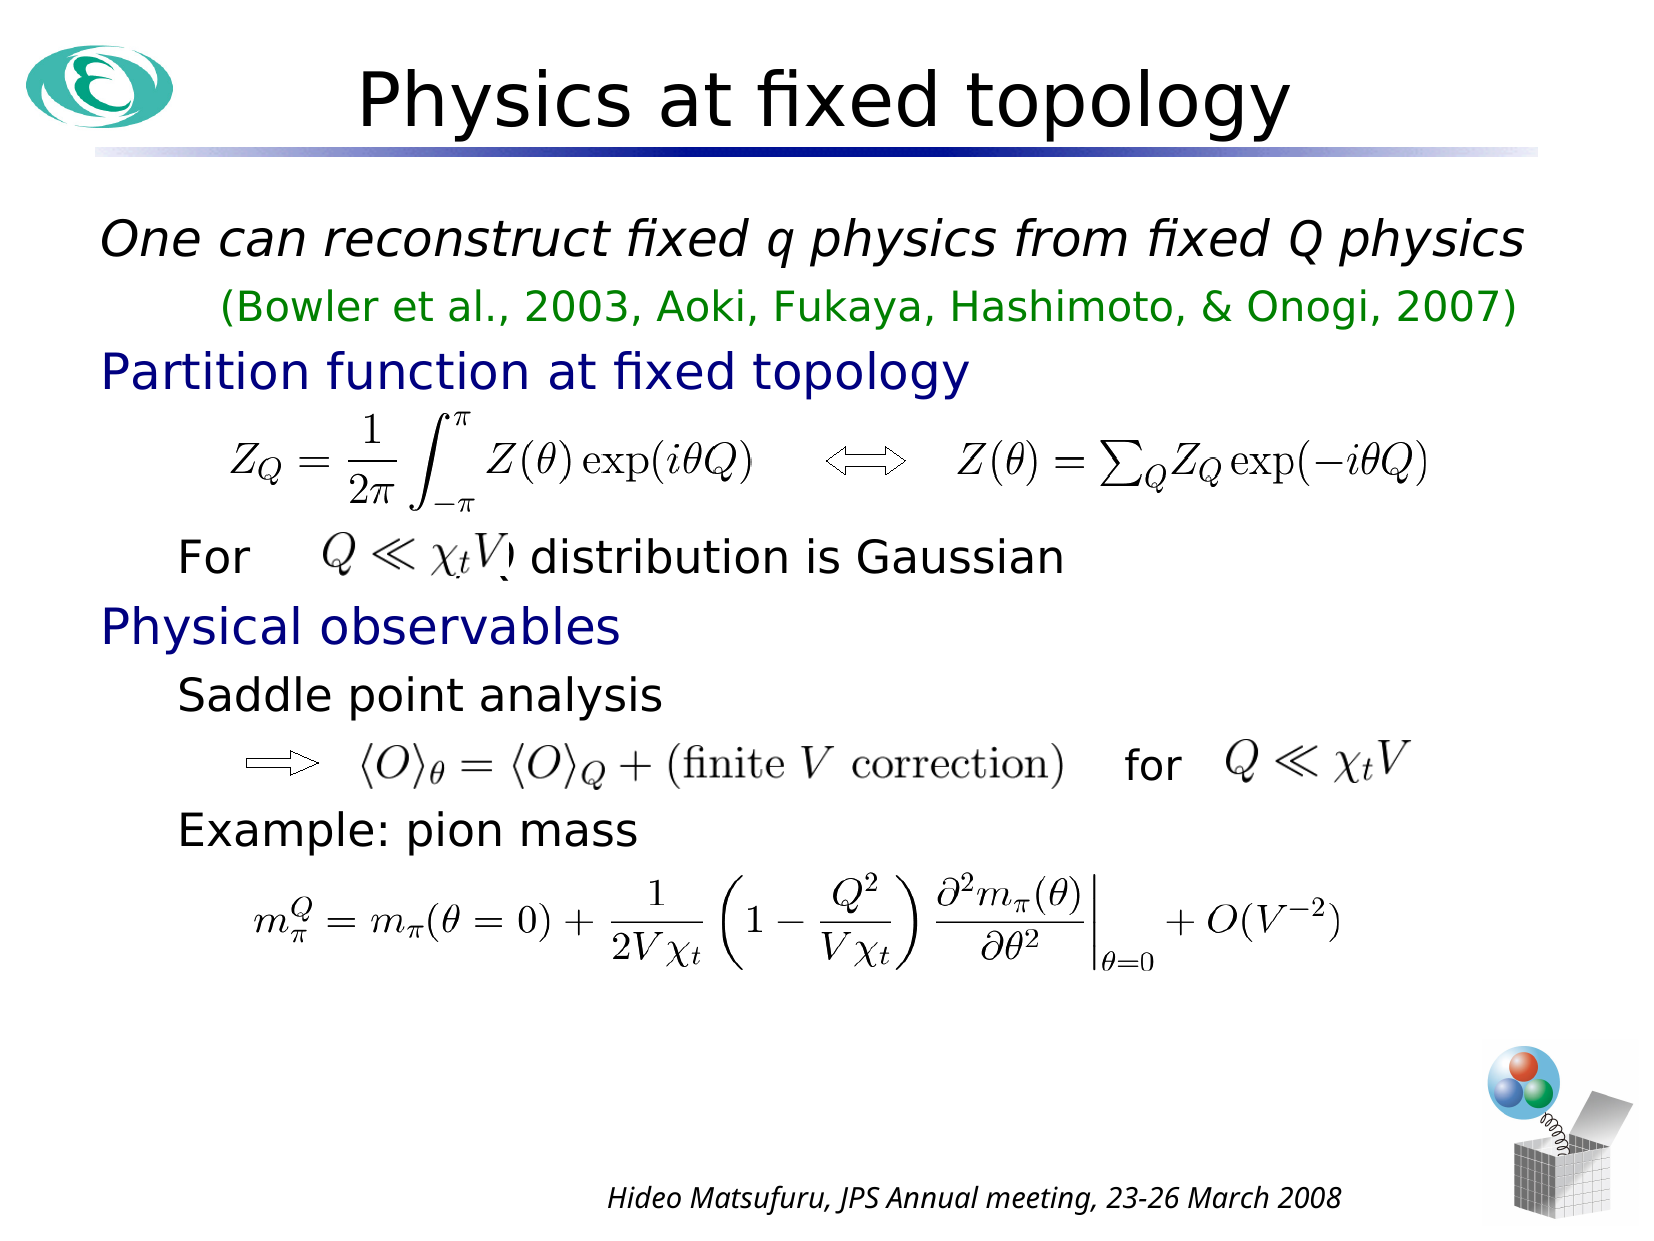

# Physics at fixed topology
One can reconstruct fixed q physics from fixed Q physics
 (Bowler et al., 2003, Aoki, Fukaya, Hashimoto, & Onogi, 2007)
Partition function at fixed topology
For , Q distribution is Gaussian
Physical observables
Saddle point analysis
 for
Example: pion mass